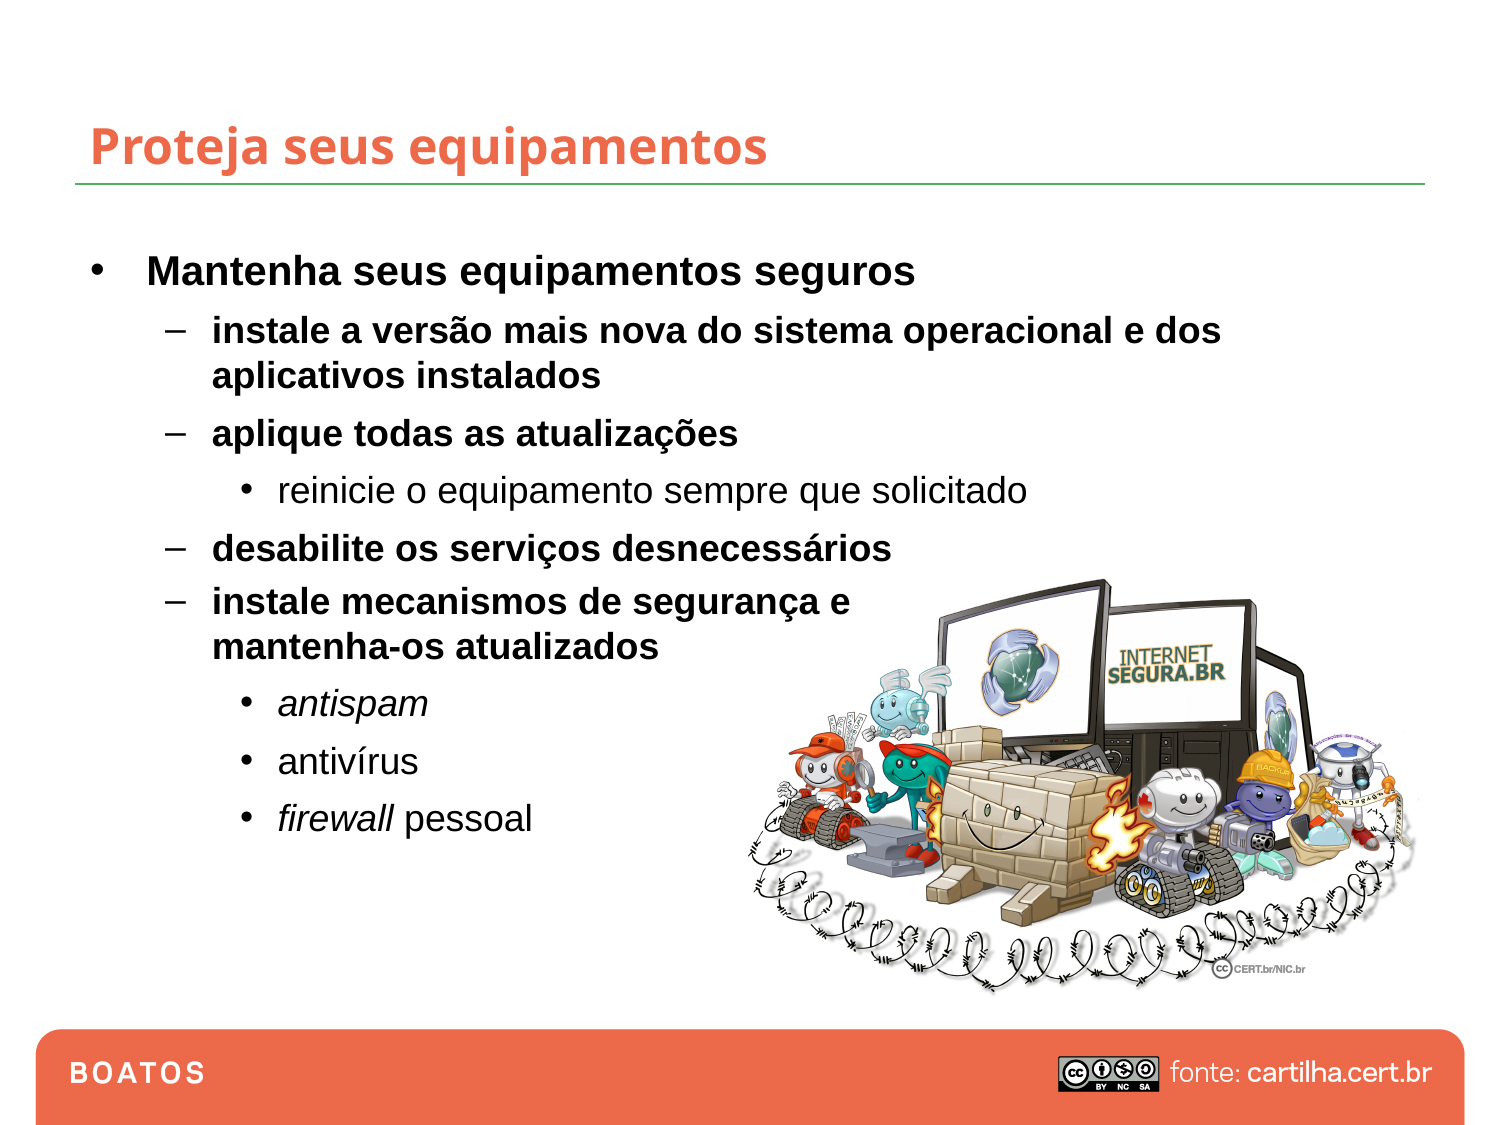

# Proteja seus equipamentos
Mantenha seus equipamentos seguros
instale a versão mais nova do sistema operacional e dos aplicativos instalados
aplique todas as atualizações
reinicie o equipamento sempre que solicitado
desabilite os serviços desnecessários
instale mecanismos de segurança e mantenha-os atualizados
antispam
antivírus
firewall pessoal